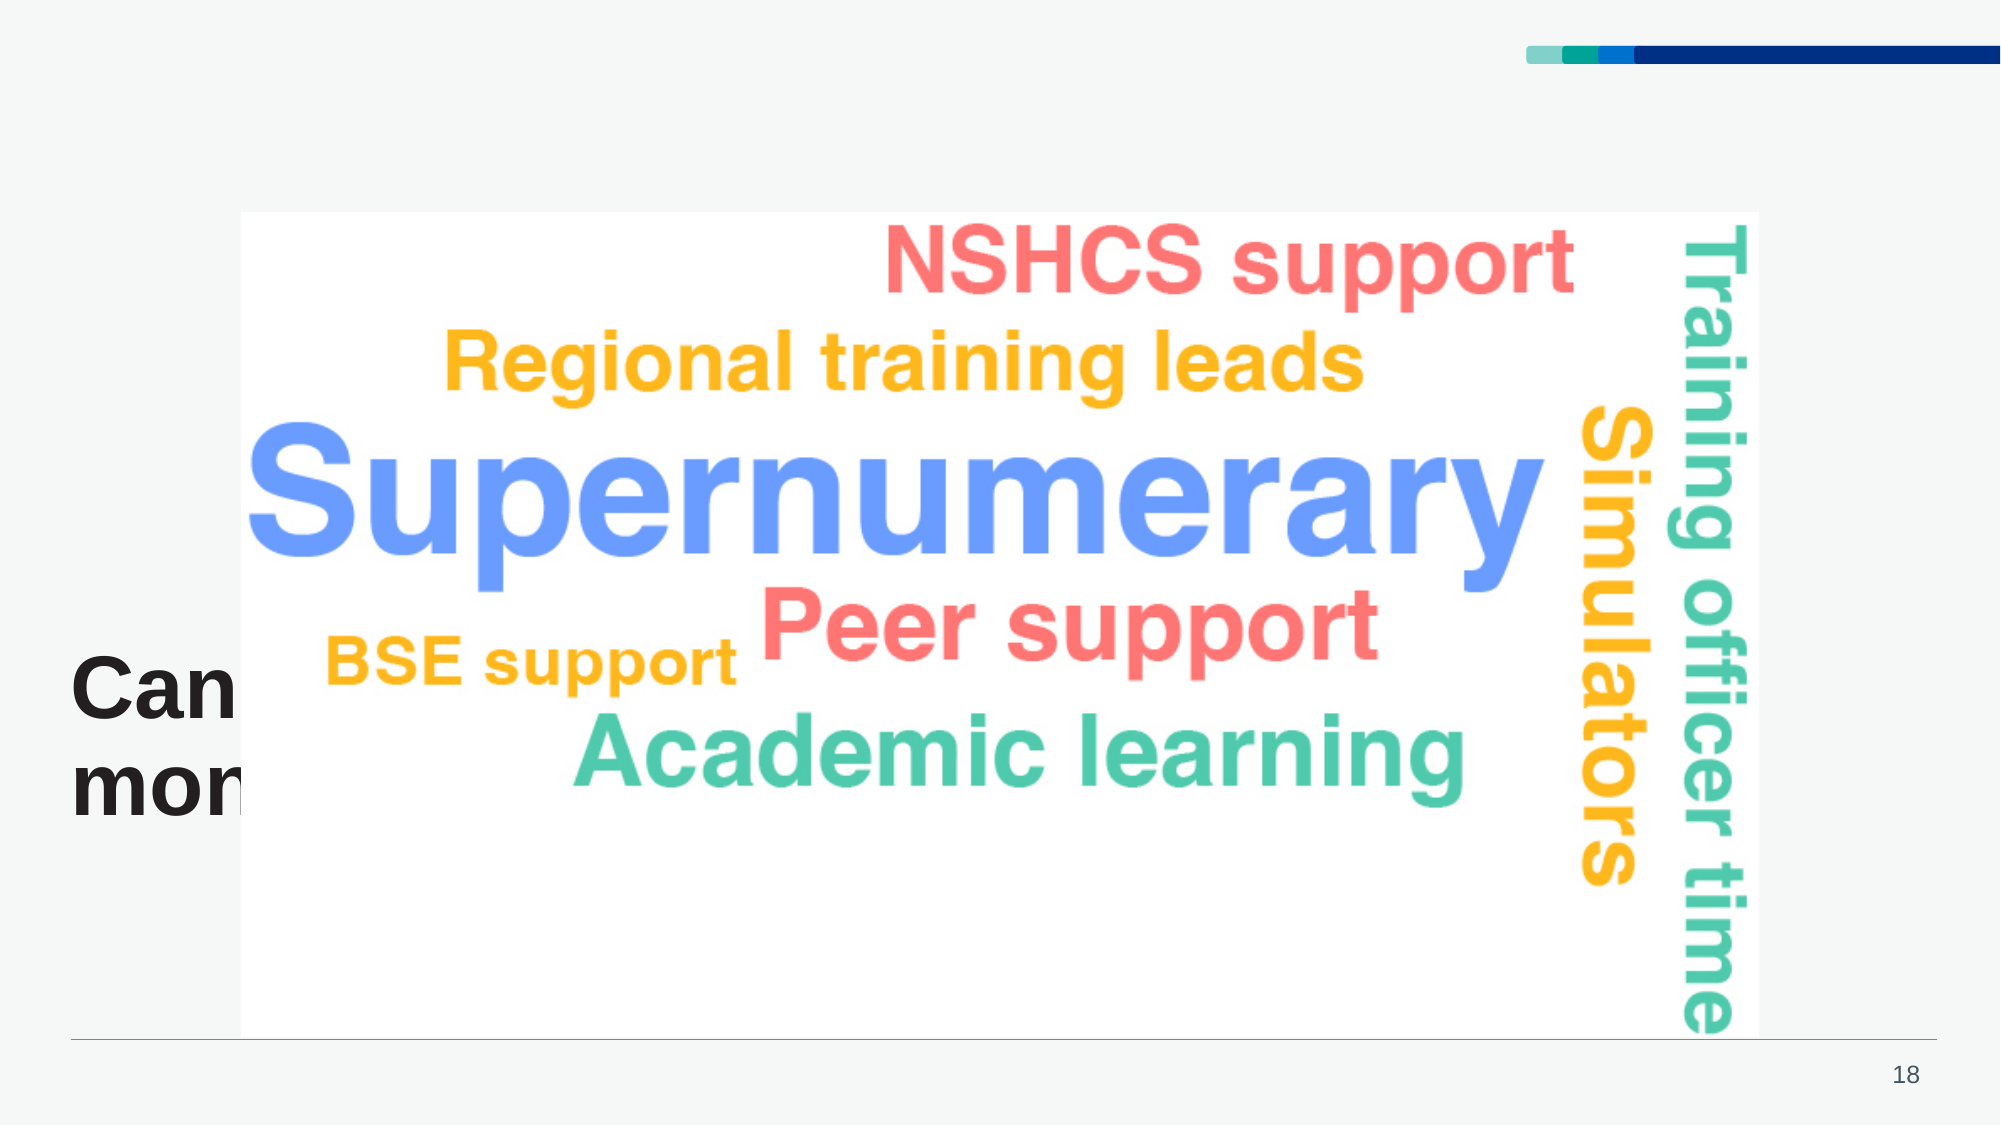

# Can trainees achieve all this in 18 months?